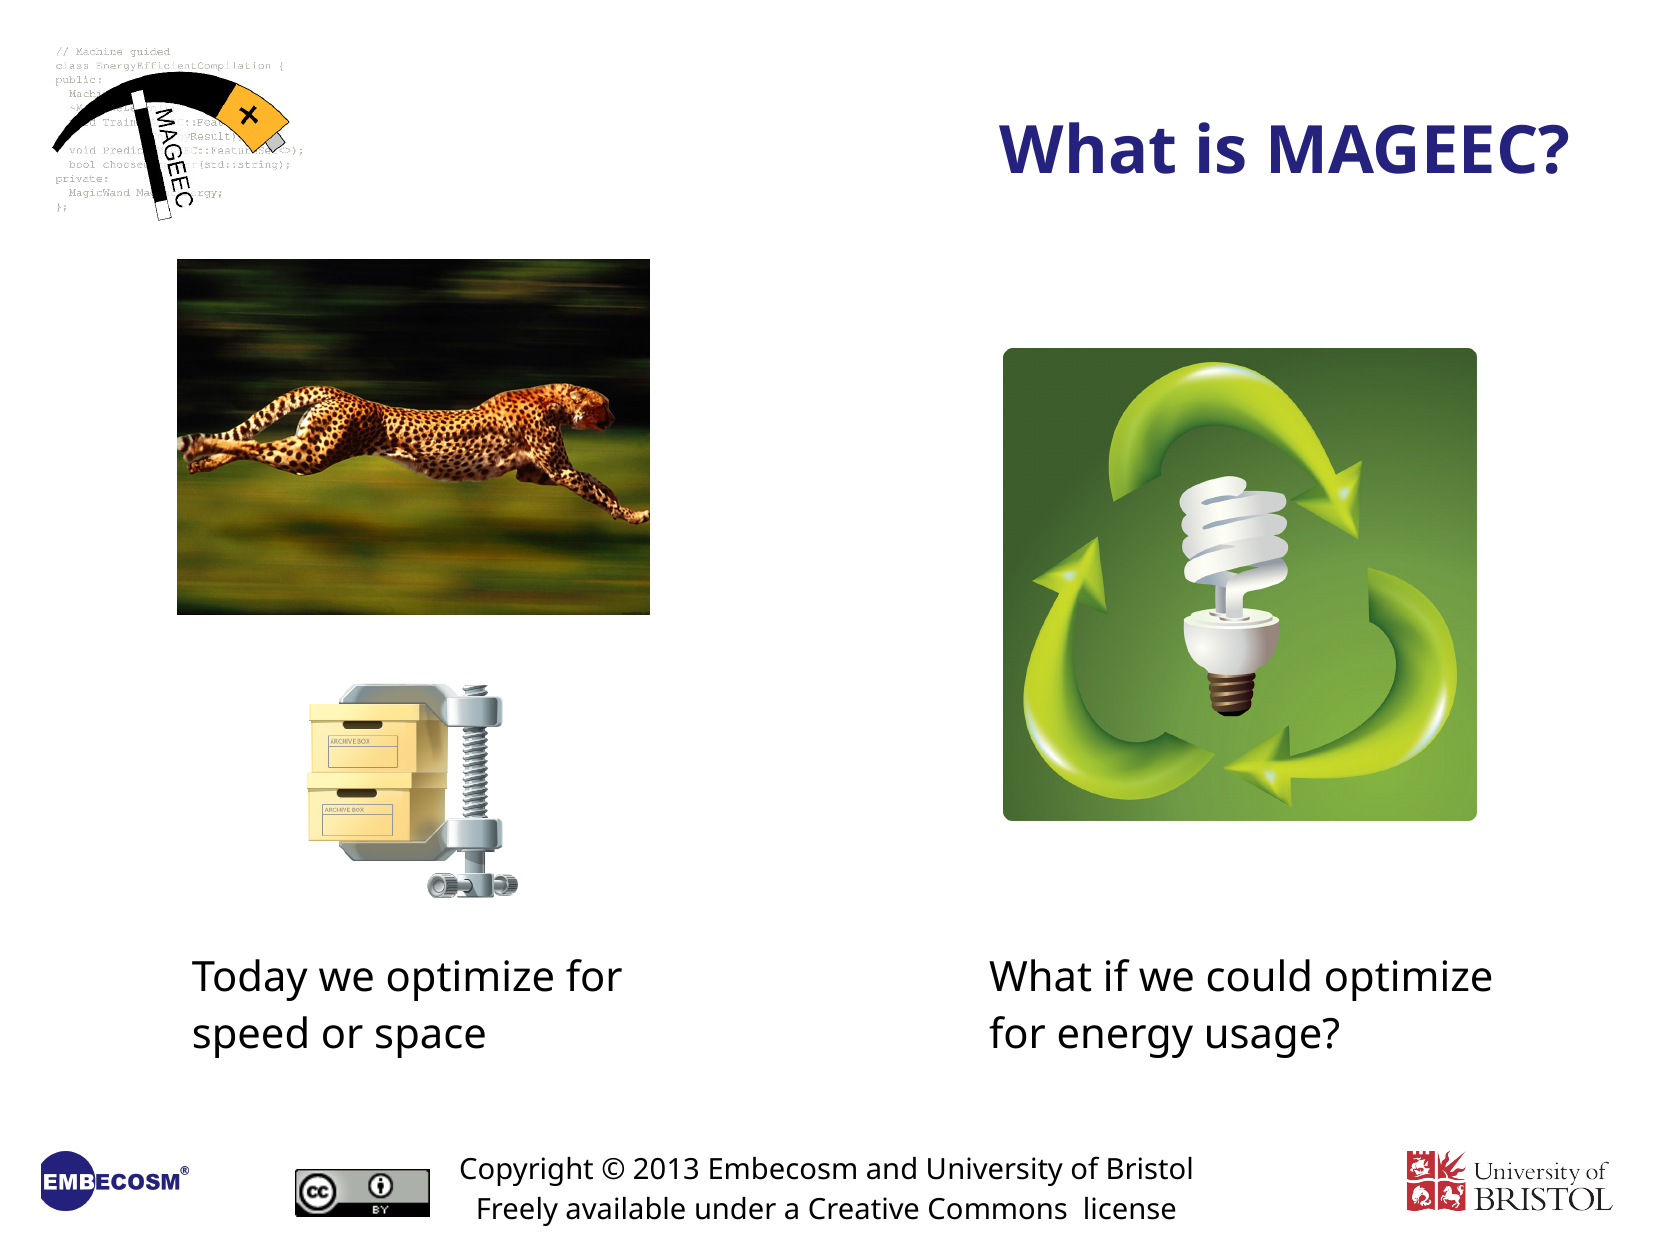

# What is MAGEEC?
Today we optimize for speed or space
What if we could optimize for energy usage?